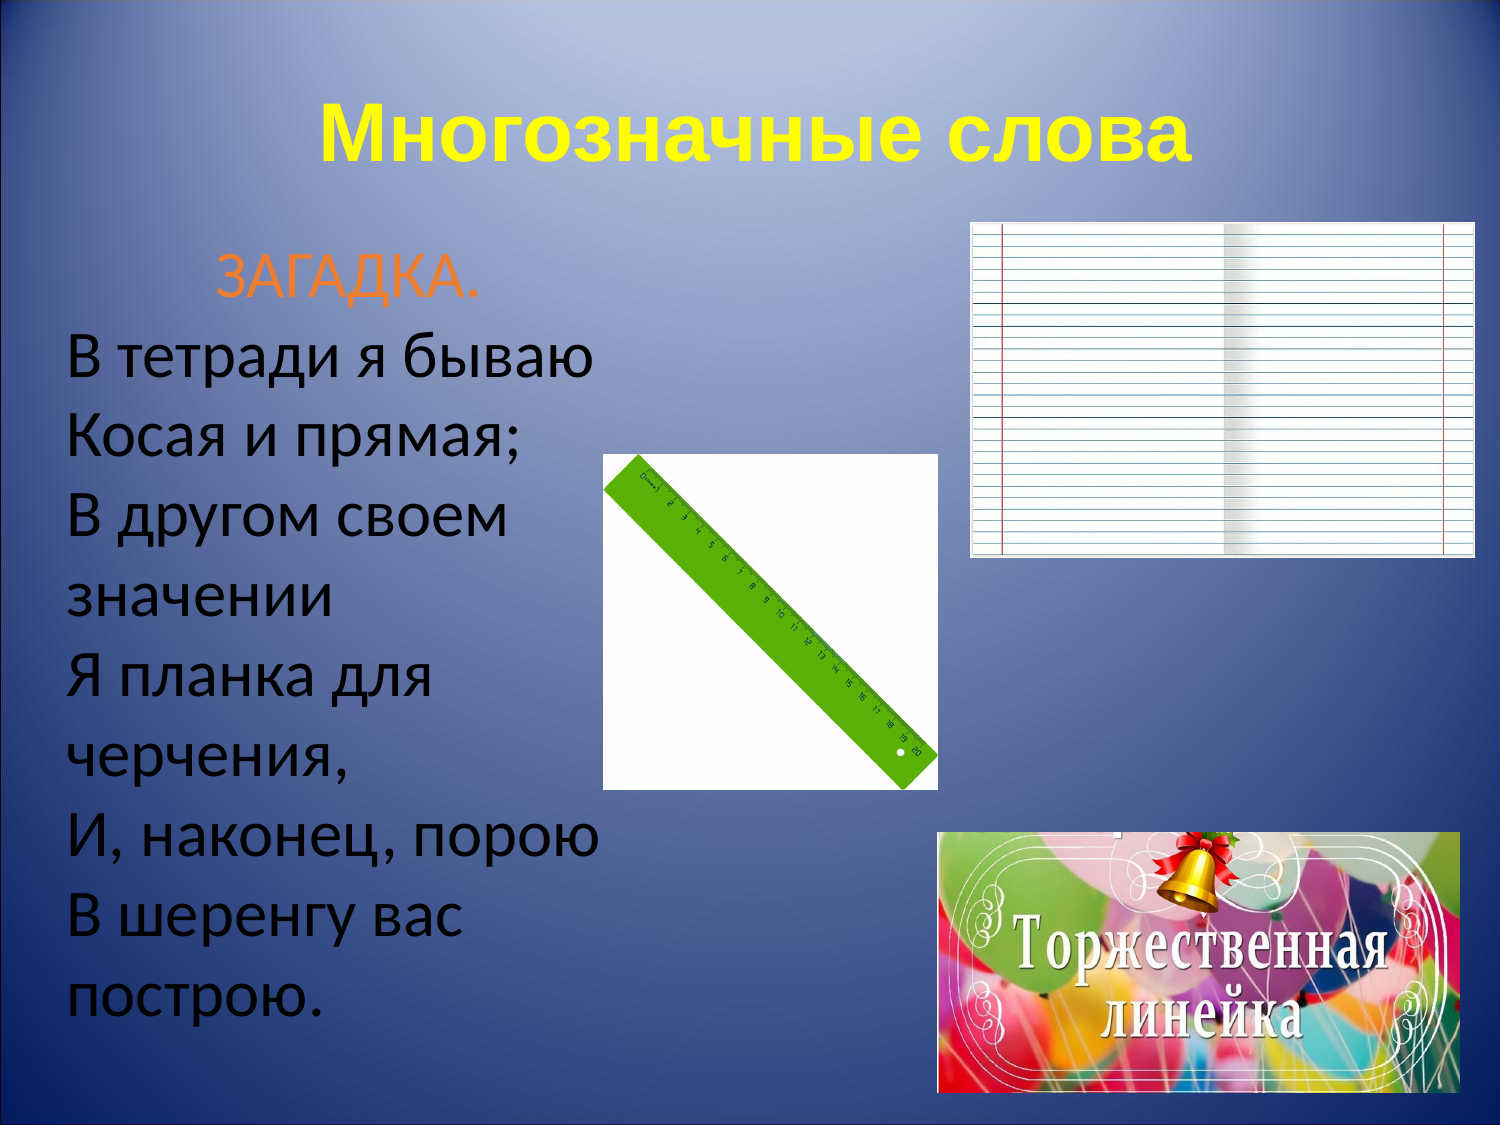

Многозначные слова
 ЗАГАДКА.
В тетради я бываю
Косая и прямая;
В другом своем значении
Я планка для черчения,
И, наконец, порою
В шеренгу вас построю.